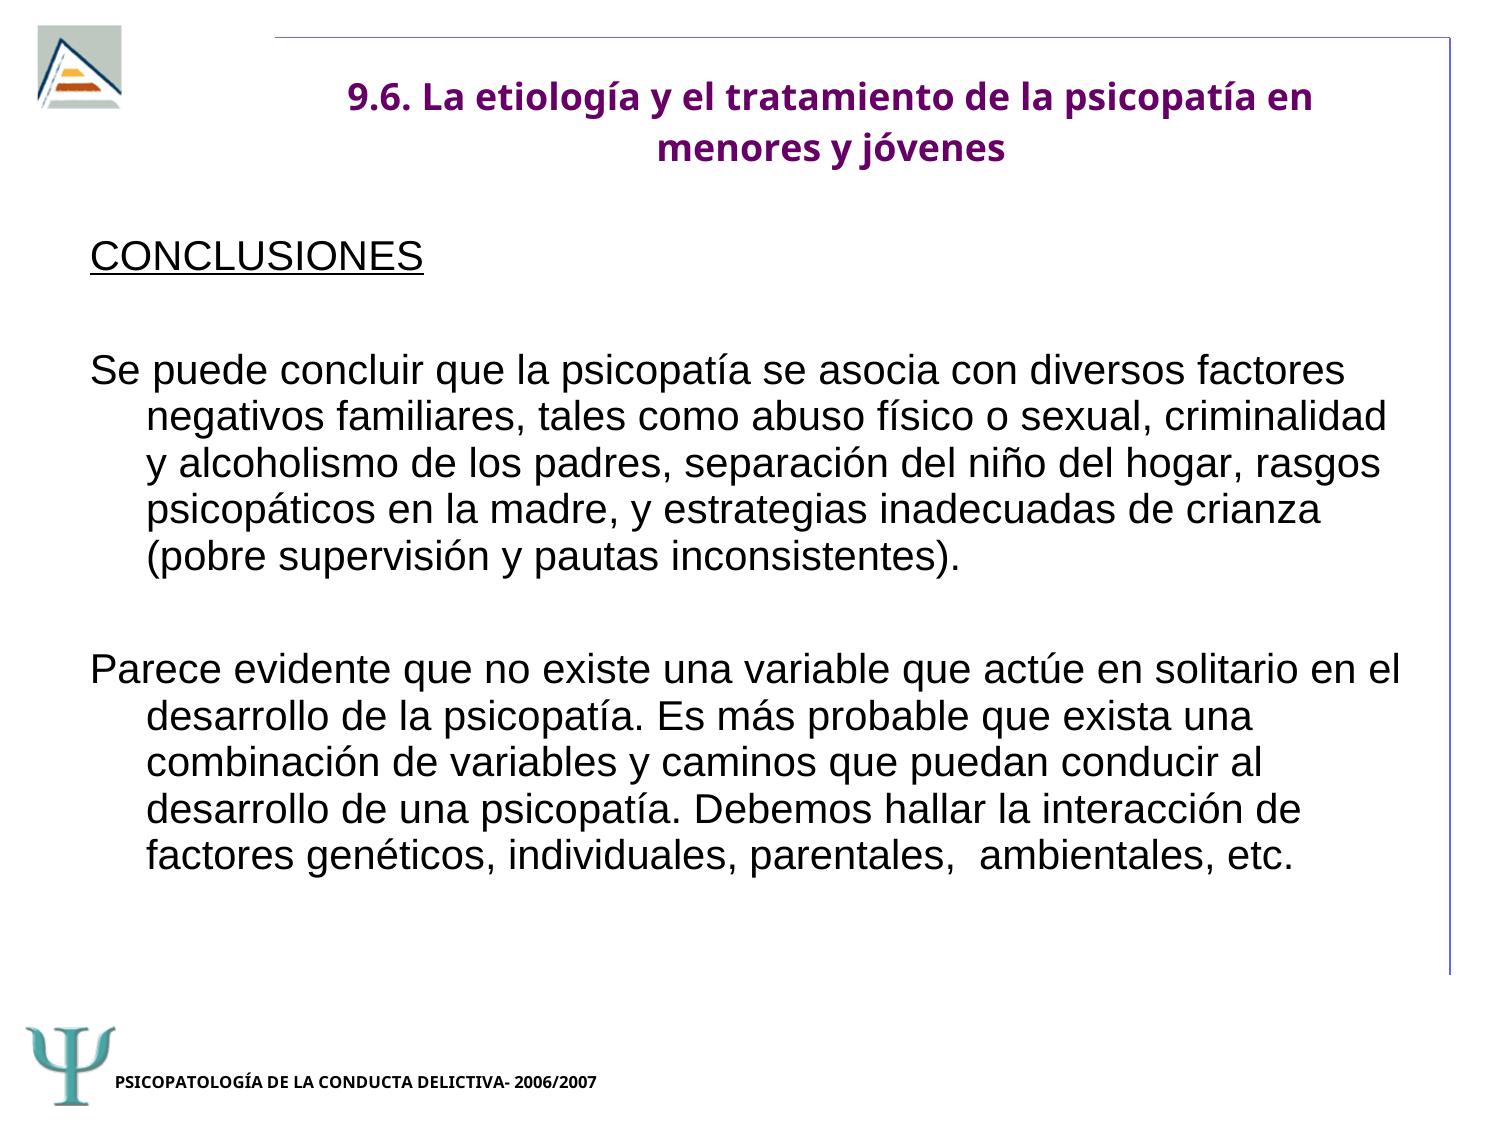

# 9.6. La etiología y el tratamiento de la psicopatía en menores y jóvenes
CONCLUSIONES
Se puede concluir que la psicopatía se asocia con diversos factores negativos familiares, tales como abuso físico o sexual, criminalidad y alcoholismo de los padres, separación del niño del hogar, rasgos psicopáticos en la madre, y estrategias inadecuadas de crianza (pobre supervisión y pautas inconsistentes).
Parece evidente que no existe una variable que actúe en solitario en el desarrollo de la psicopatía. Es más probable que exista una combinación de variables y caminos que puedan conducir al desarrollo de una psicopatía. Debemos hallar la interacción de factores genéticos, individuales, parentales, ambientales, etc.